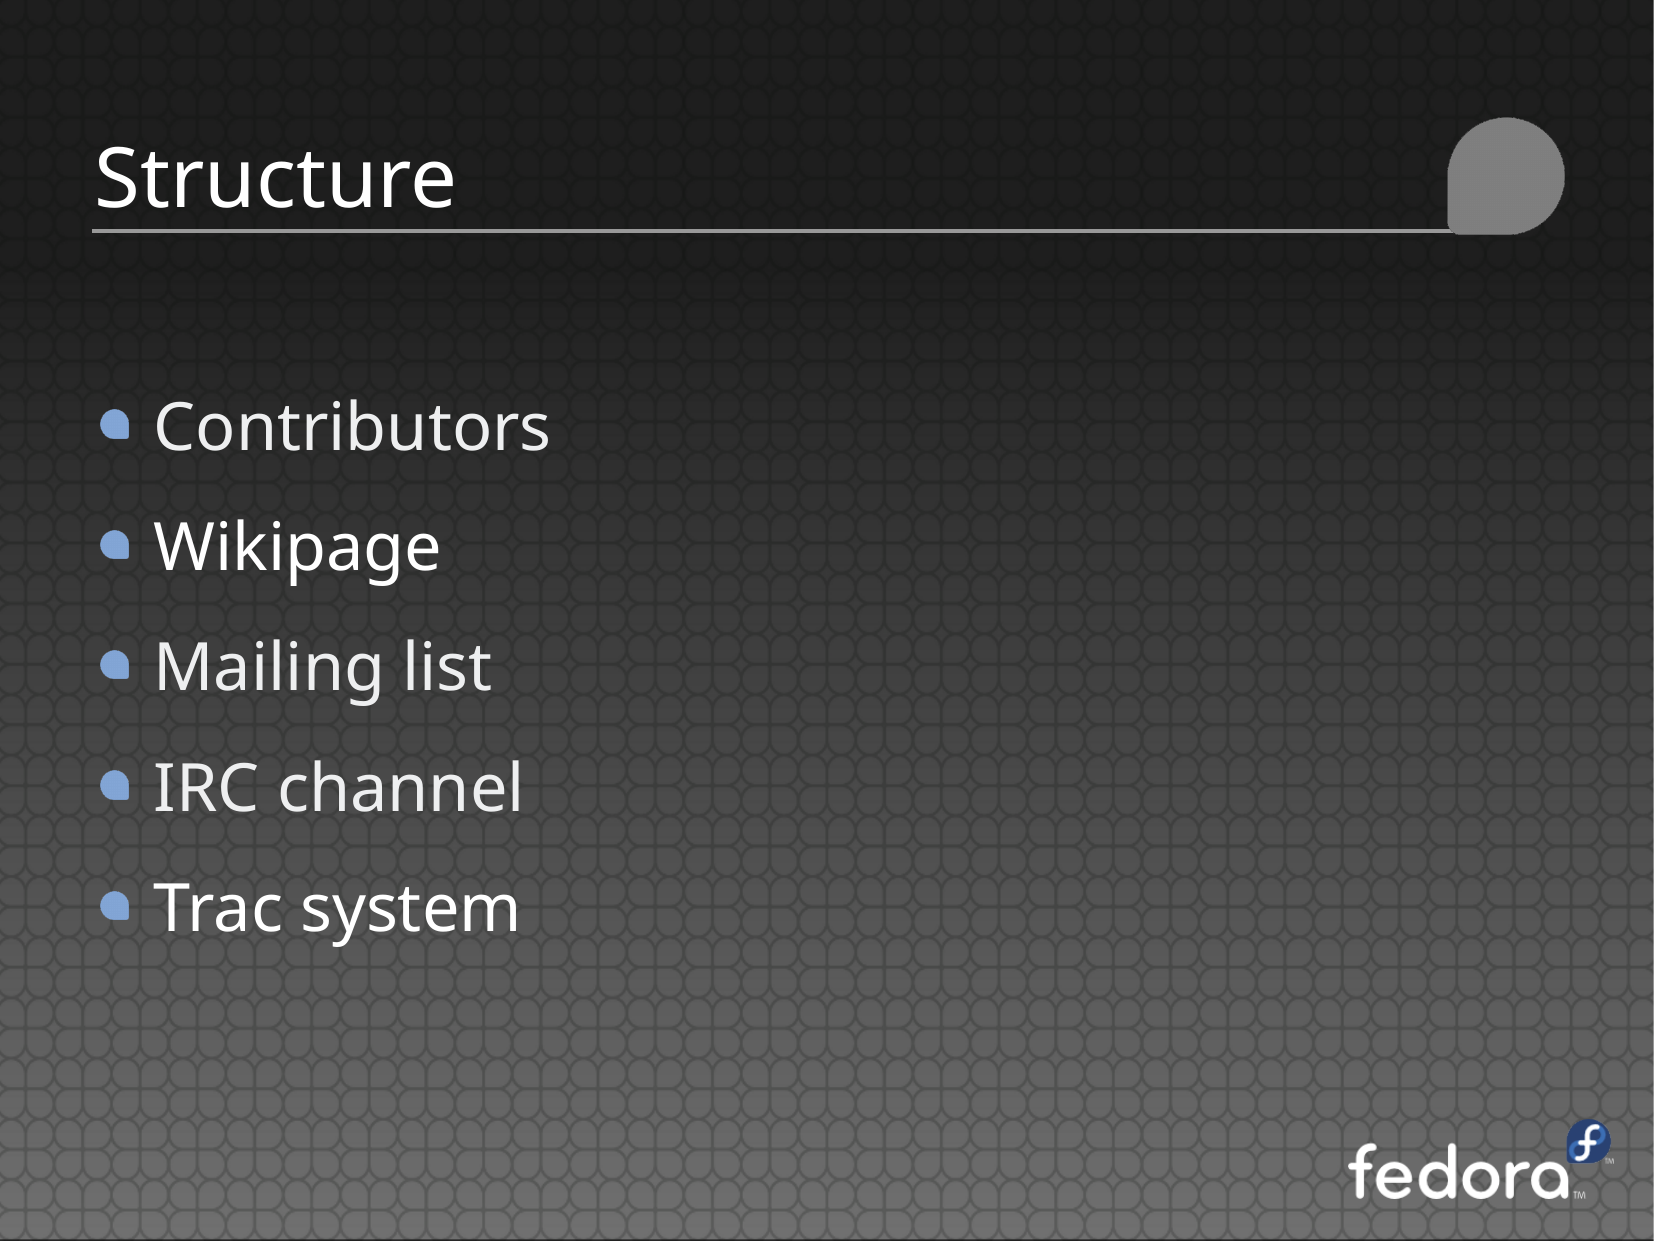

Structure
# Contributors
Wikipage
Mailing list
IRC channel
Trac system